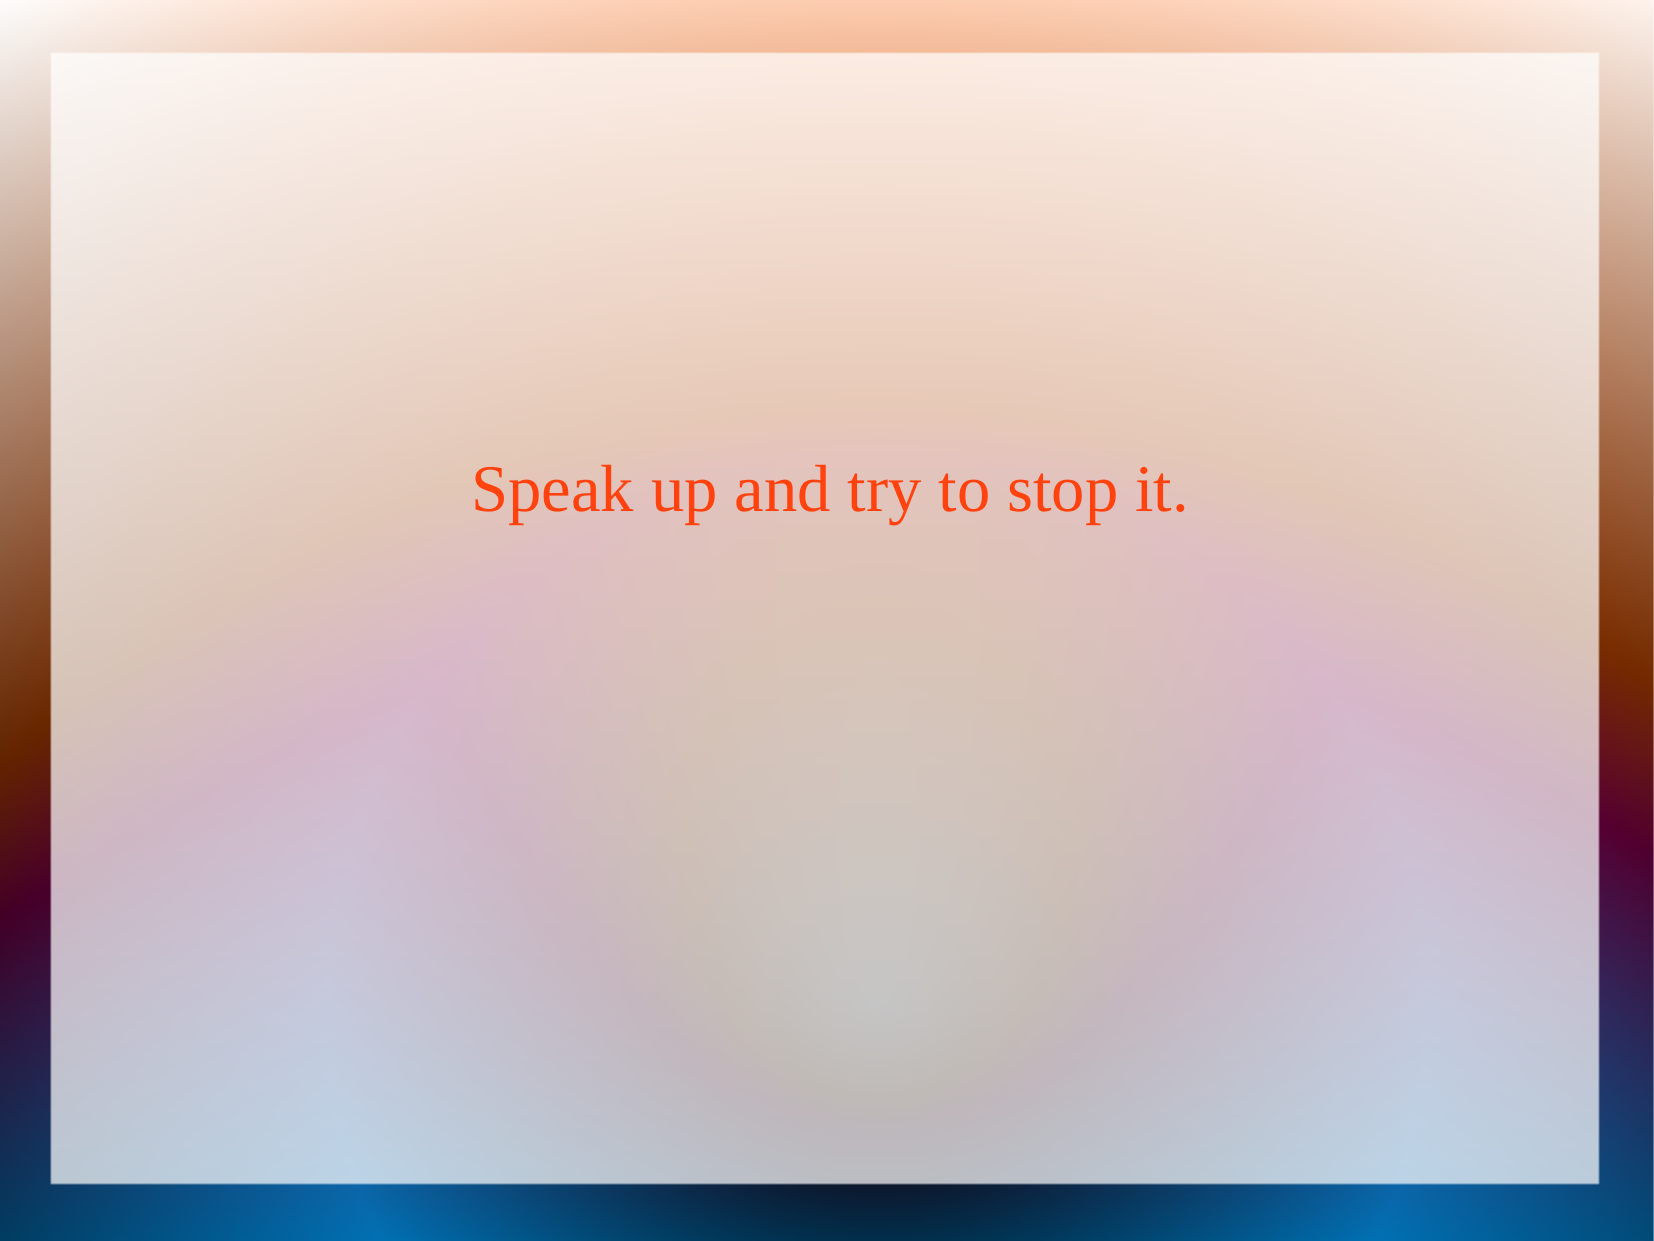

# Speak up and try to stop it.